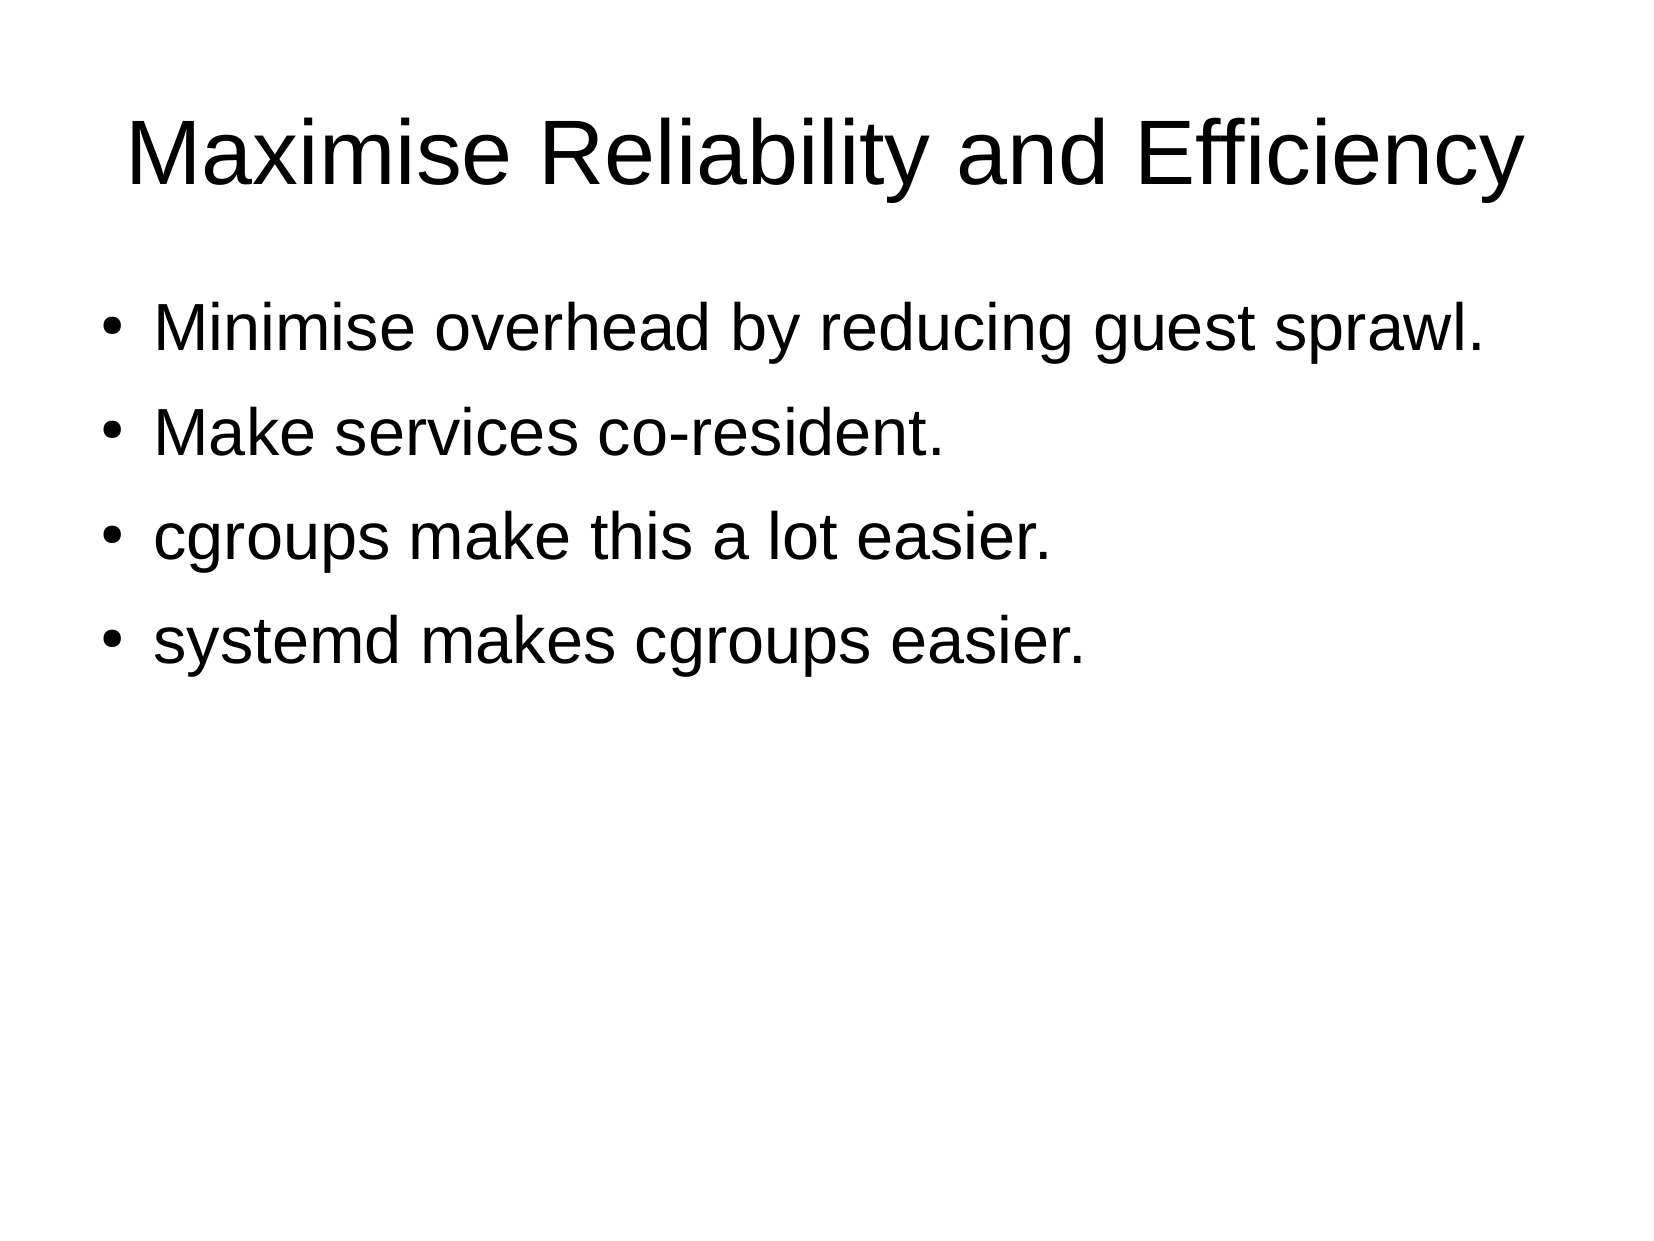

# Maximise Reliability and Efficiency
Minimise overhead by reducing guest sprawl.
Make services co-resident.
cgroups make this a lot easier.
systemd makes cgroups easier.